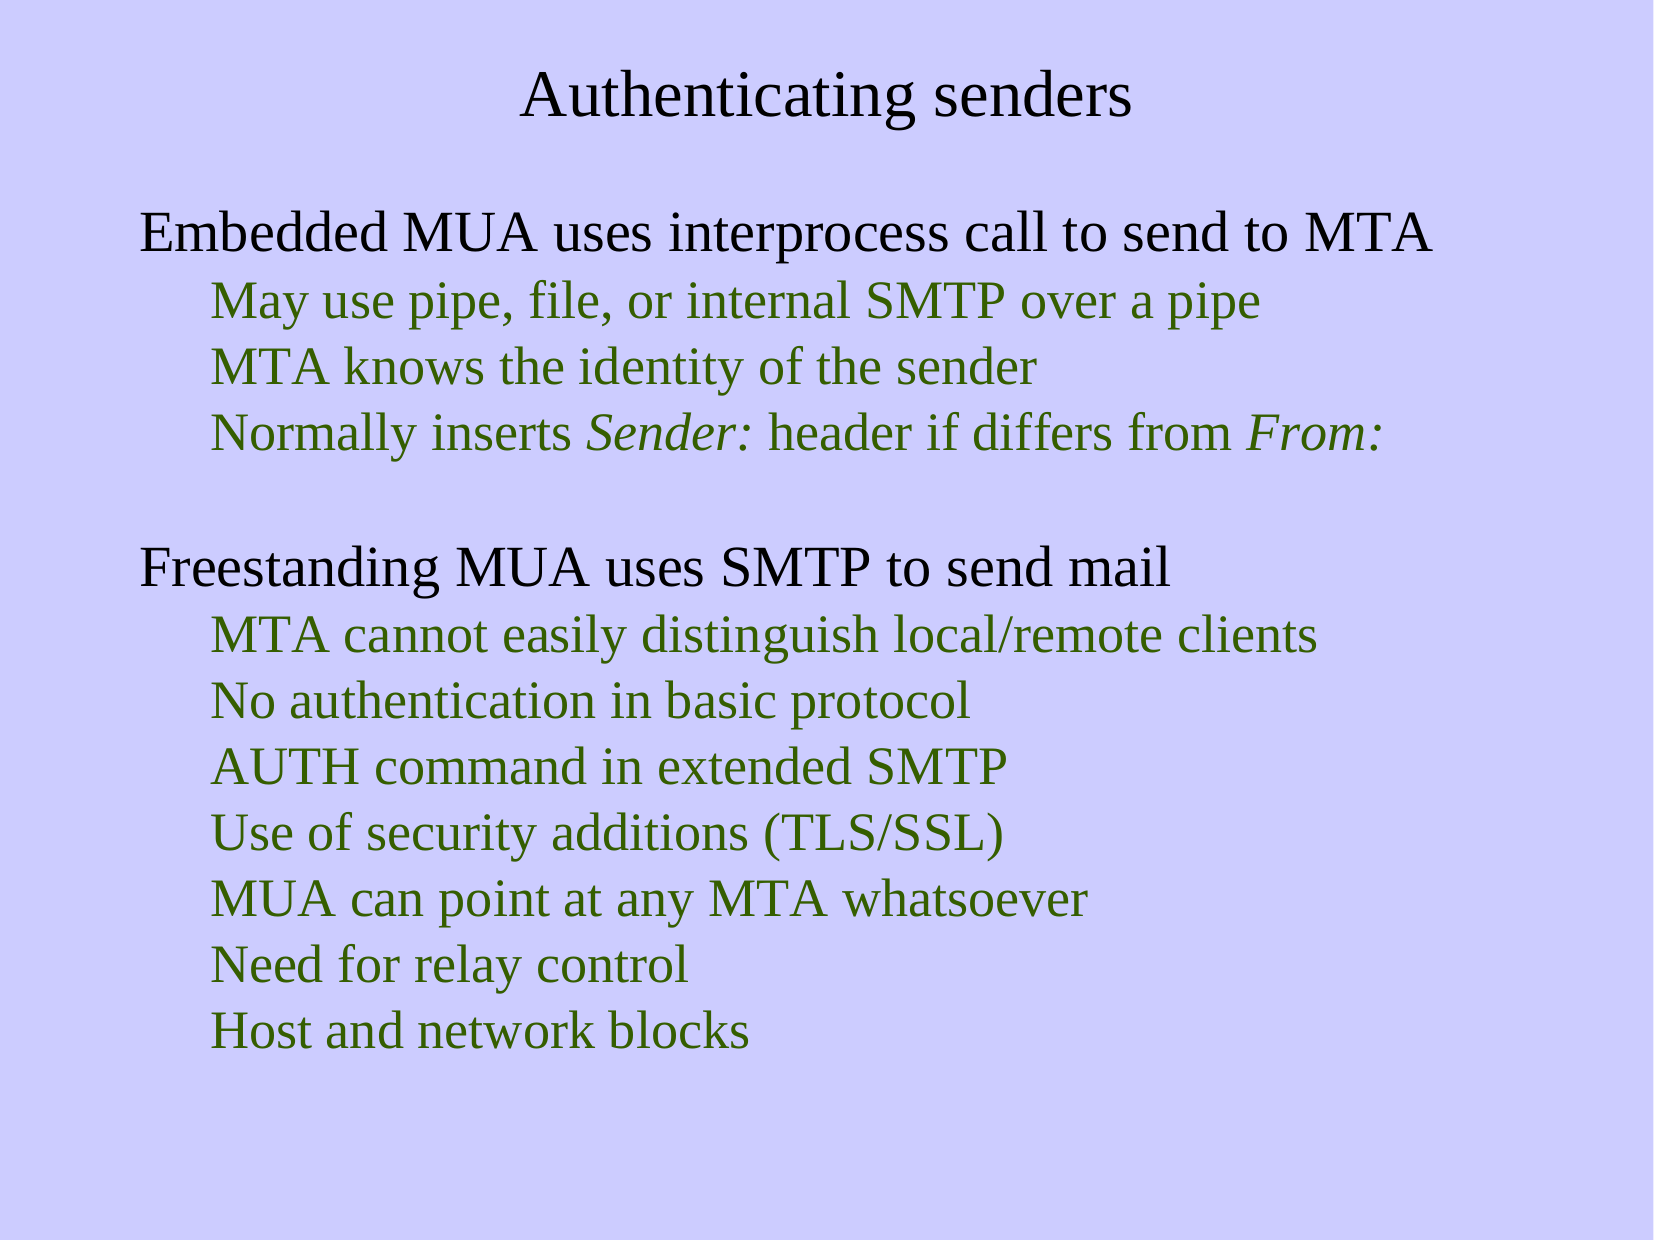

# Authenticating senders
Embedded MUA uses inter­process call to send to MTA
May use pipe, file, or internal SMTP over a pipe
MTA knows the identity of the sender
Normally inserts Sender: header if differs from From:
Freestanding MUA uses SMTP to send mail
MTA cannot easily distinguish local/remote clients
No authentication in basic protocol
AUTH command in extended SMTP
Use of security additions (TLS/SSL)
MUA can point at any MTA whatsoever
Need for relay control
Host and network blocks